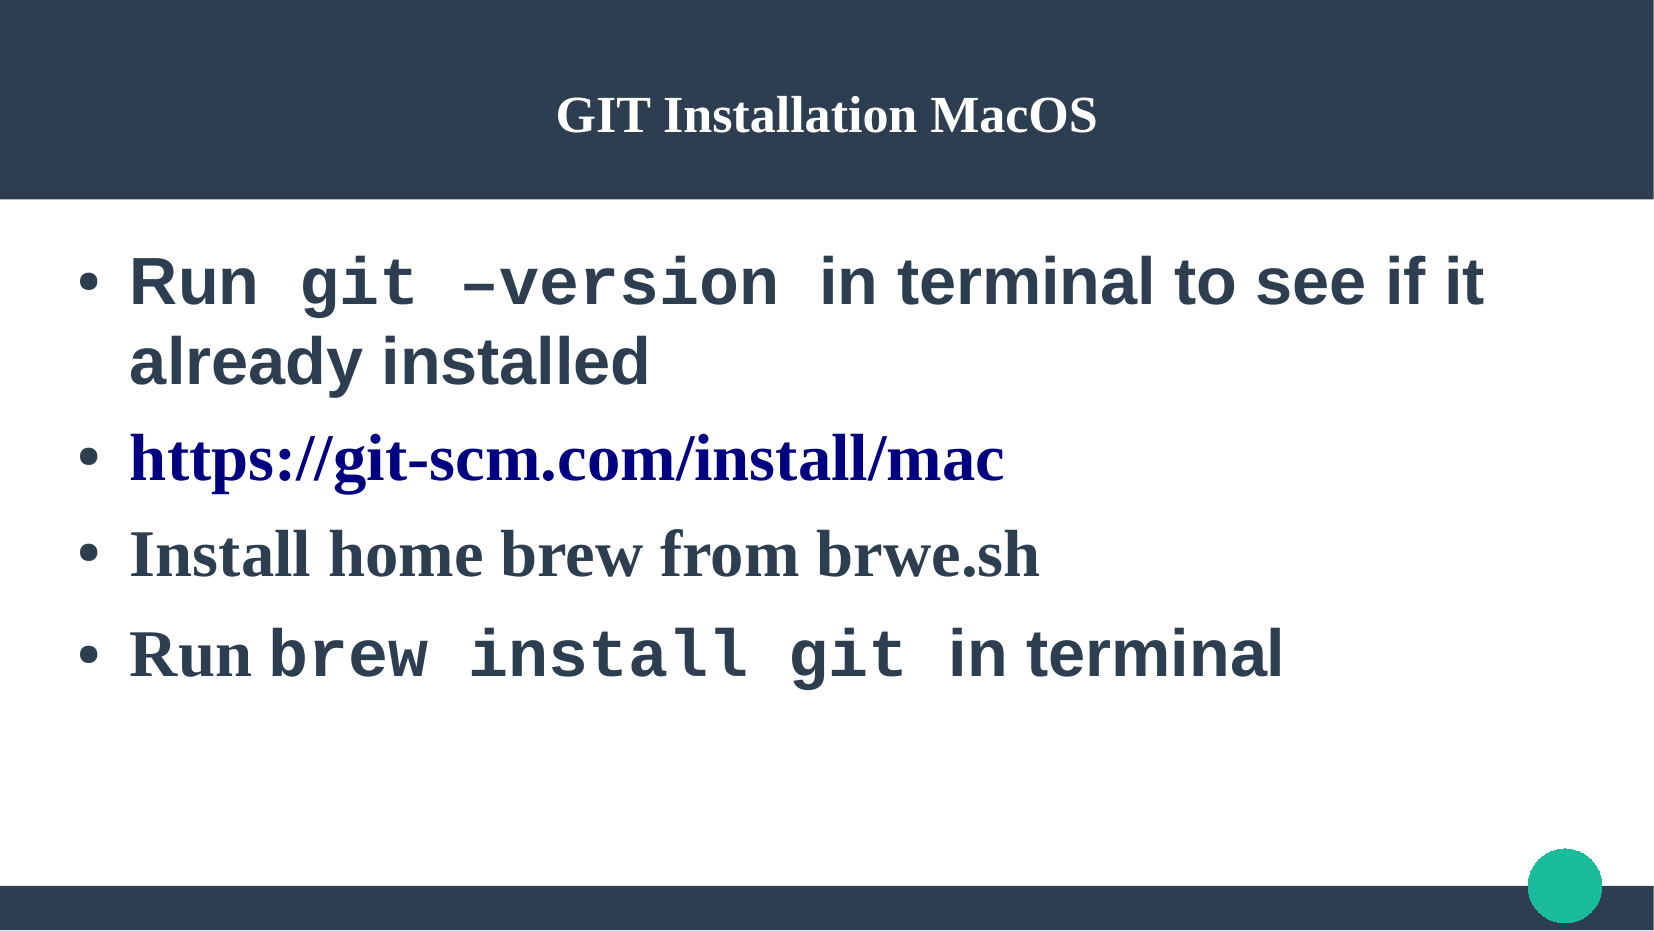

# GIT Installation MacOS
Run git –version in terminal to see if it already installed
https://git-scm.com/install/mac
Install home brew from brwe.sh
Run brew install git in terminal